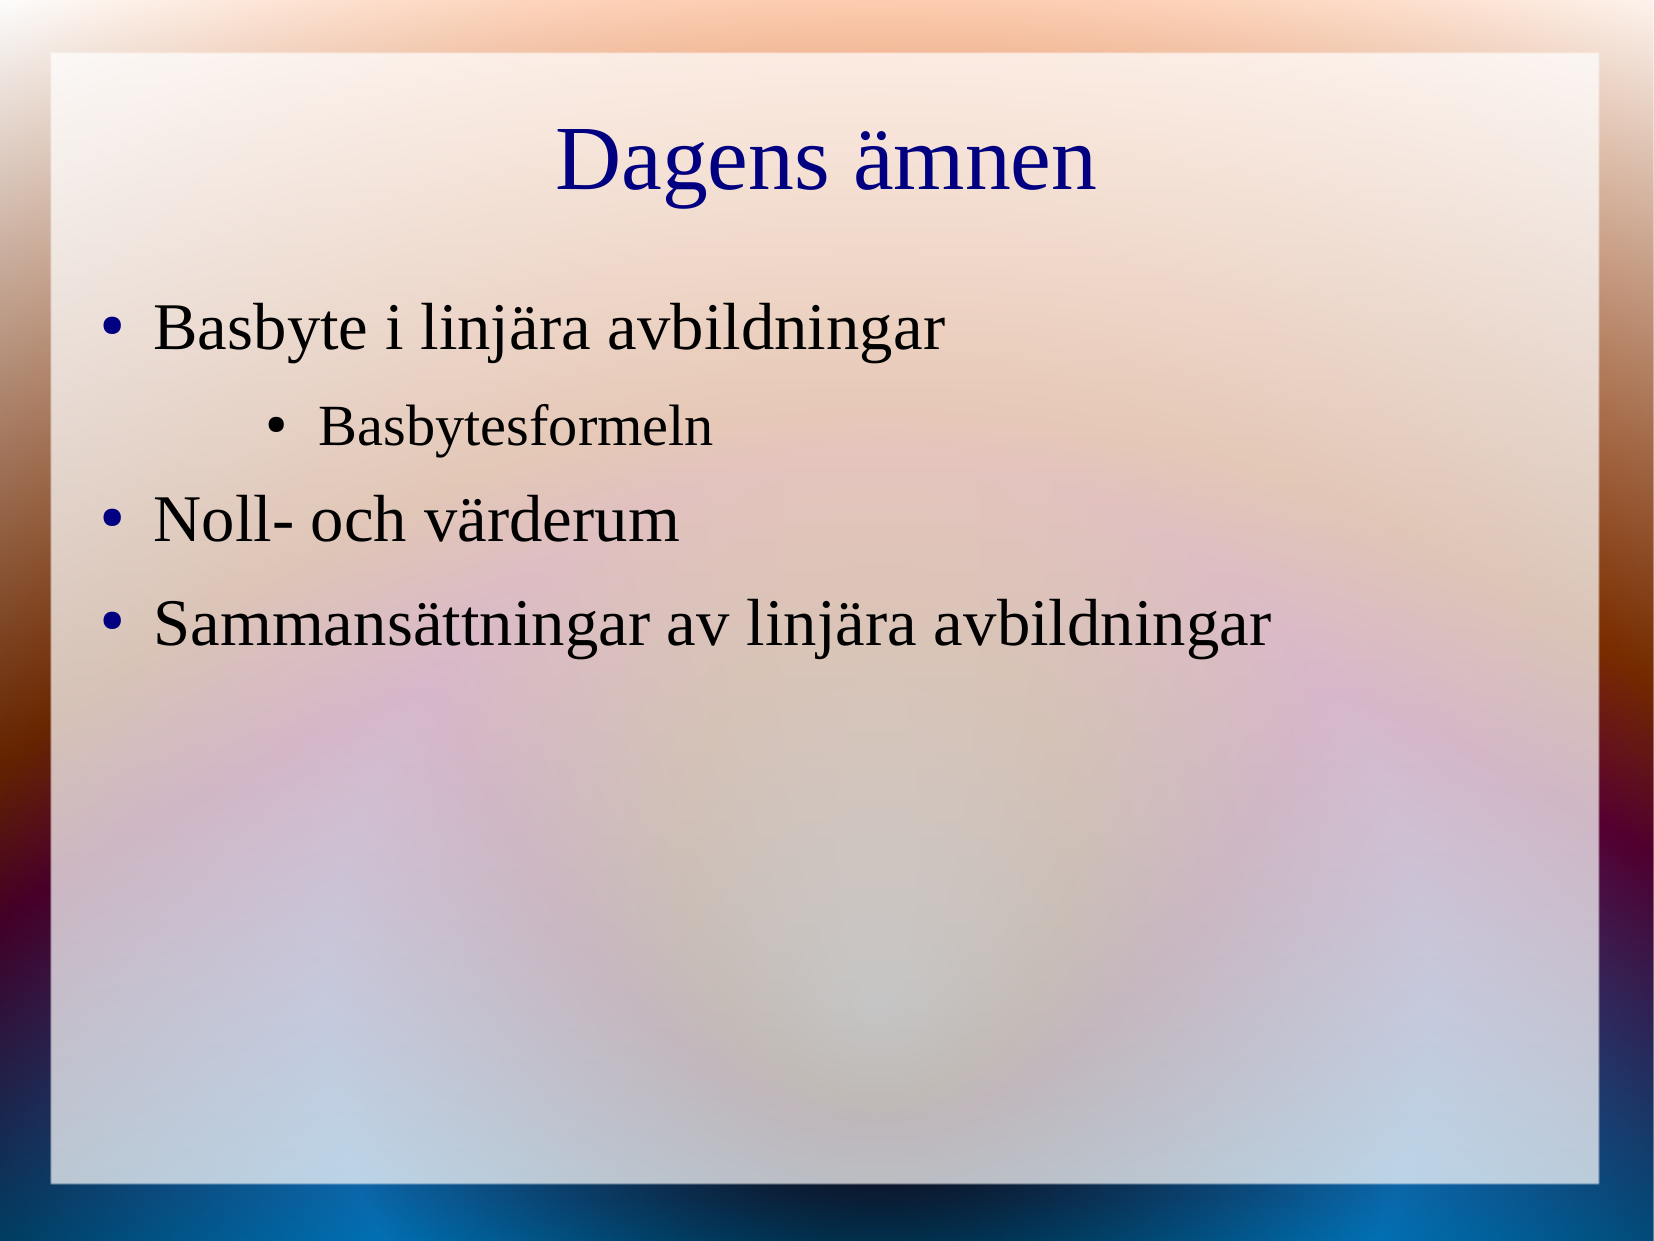

# Dagens ämnen
Basbyte i linjära avbildningar
Basbytesformeln
Noll- och värderum
Sammansättningar av linjära avbildningar